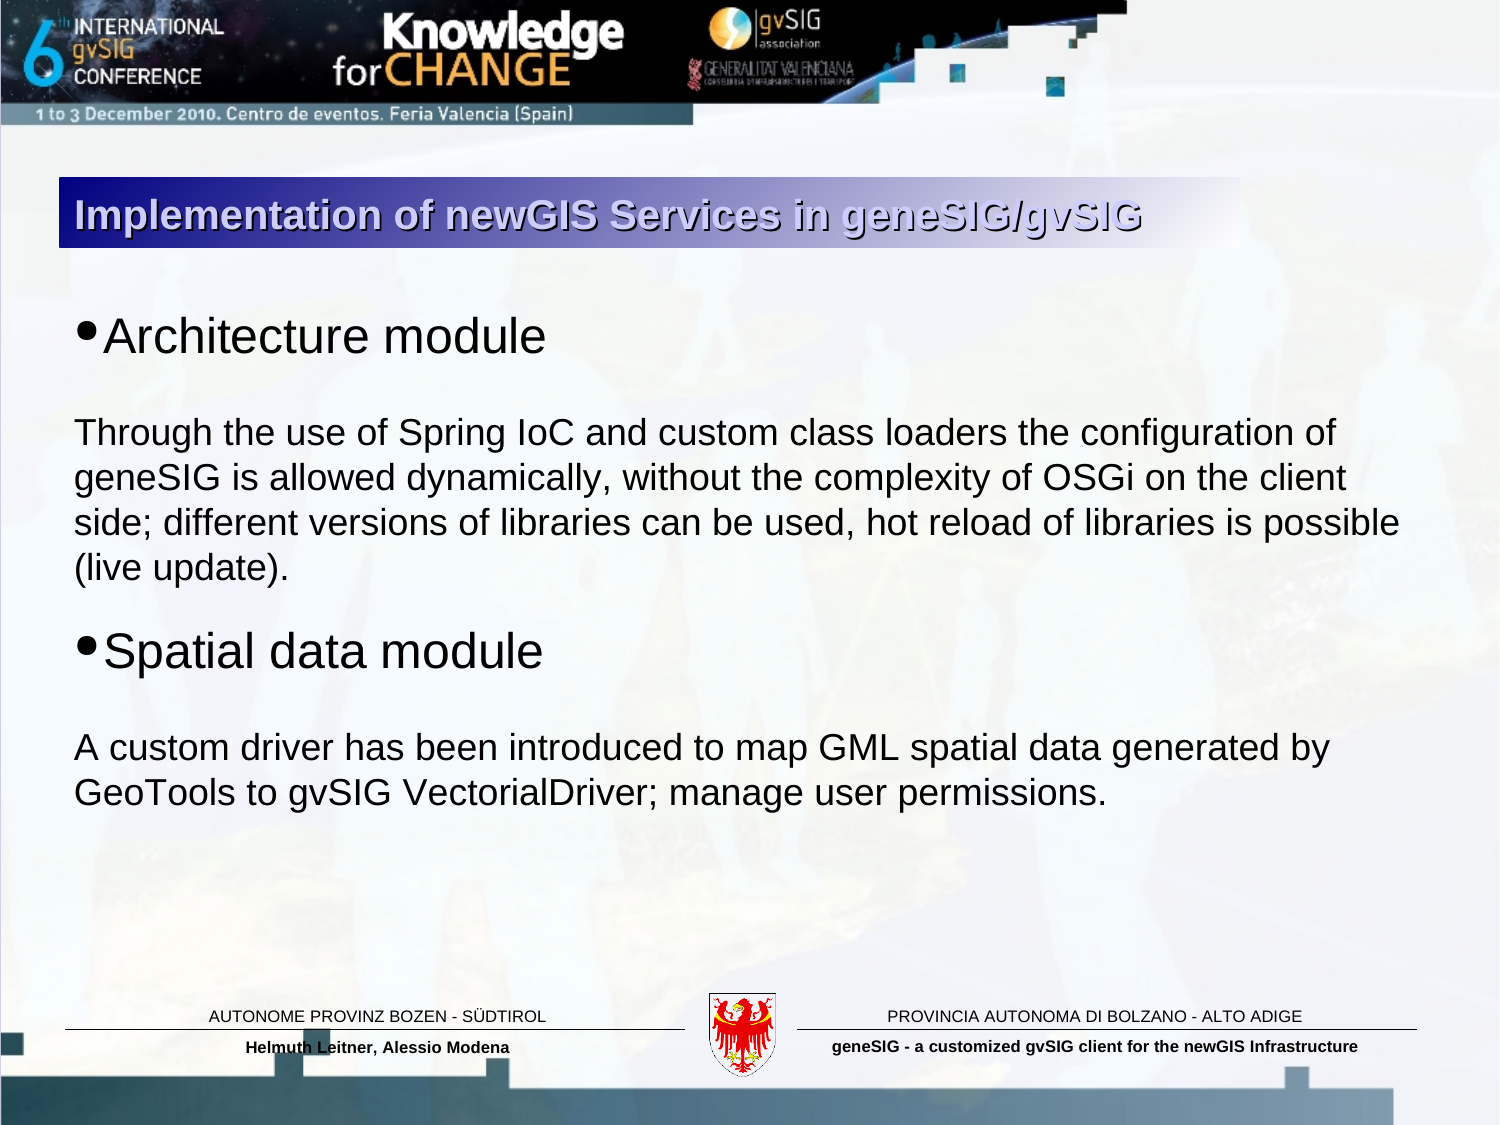

Implementation of newGIS Services in geneSIG/gvSIG
Architecture module
Through the use of Spring IoC and custom class loaders the configuration of geneSIG is allowed dynamically, without the complexity of OSGi on the client side; different versions of libraries can be used, hot reload of libraries is possible (live update).
Spatial data module
A custom driver has been introduced to map GML spatial data generated by GeoTools to gvSIG VectorialDriver; manage user permissions.